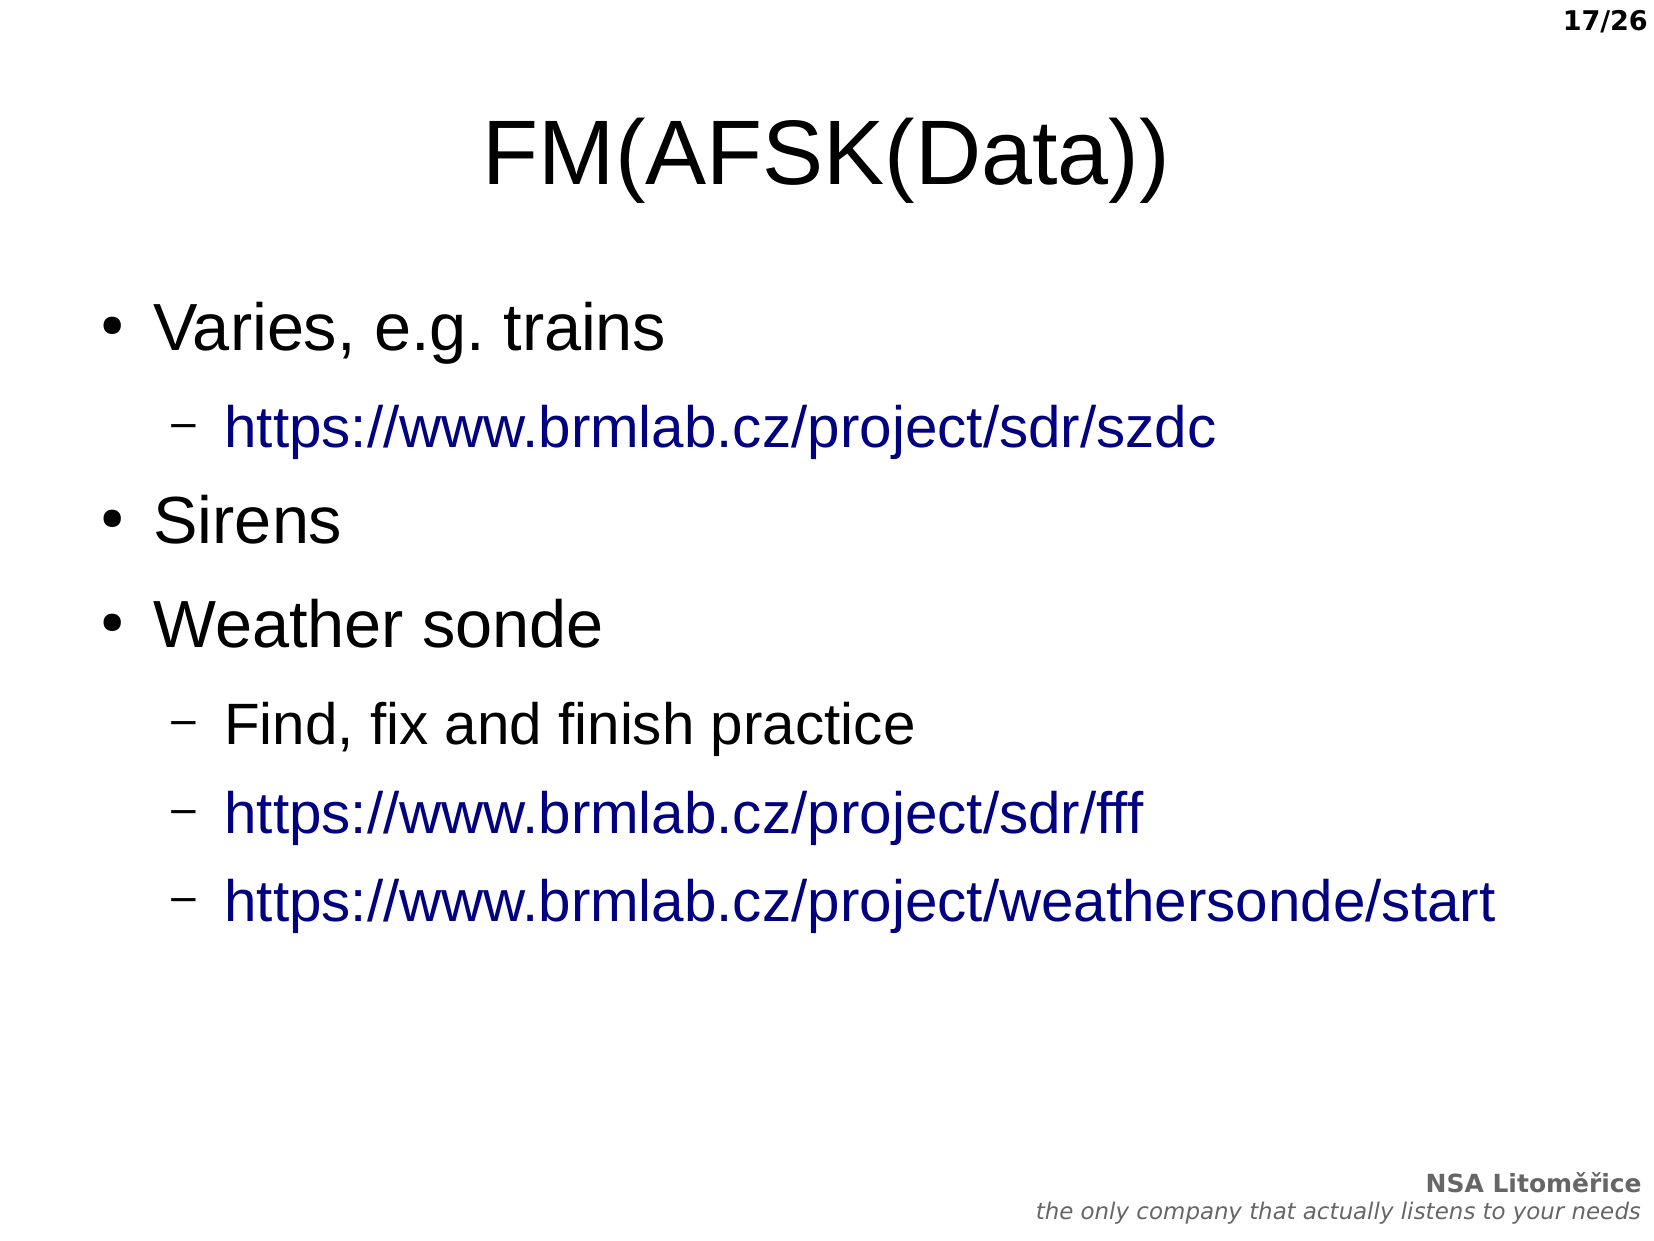

aaa
# FM(AFSK(Data))
Varies, e.g. trains
https://www.brmlab.cz/project/sdr/szdc
Sirens
Weather sonde
Find, fix and finish practice
https://www.brmlab.cz/project/sdr/fff
https://www.brmlab.cz/project/weathersonde/start
17